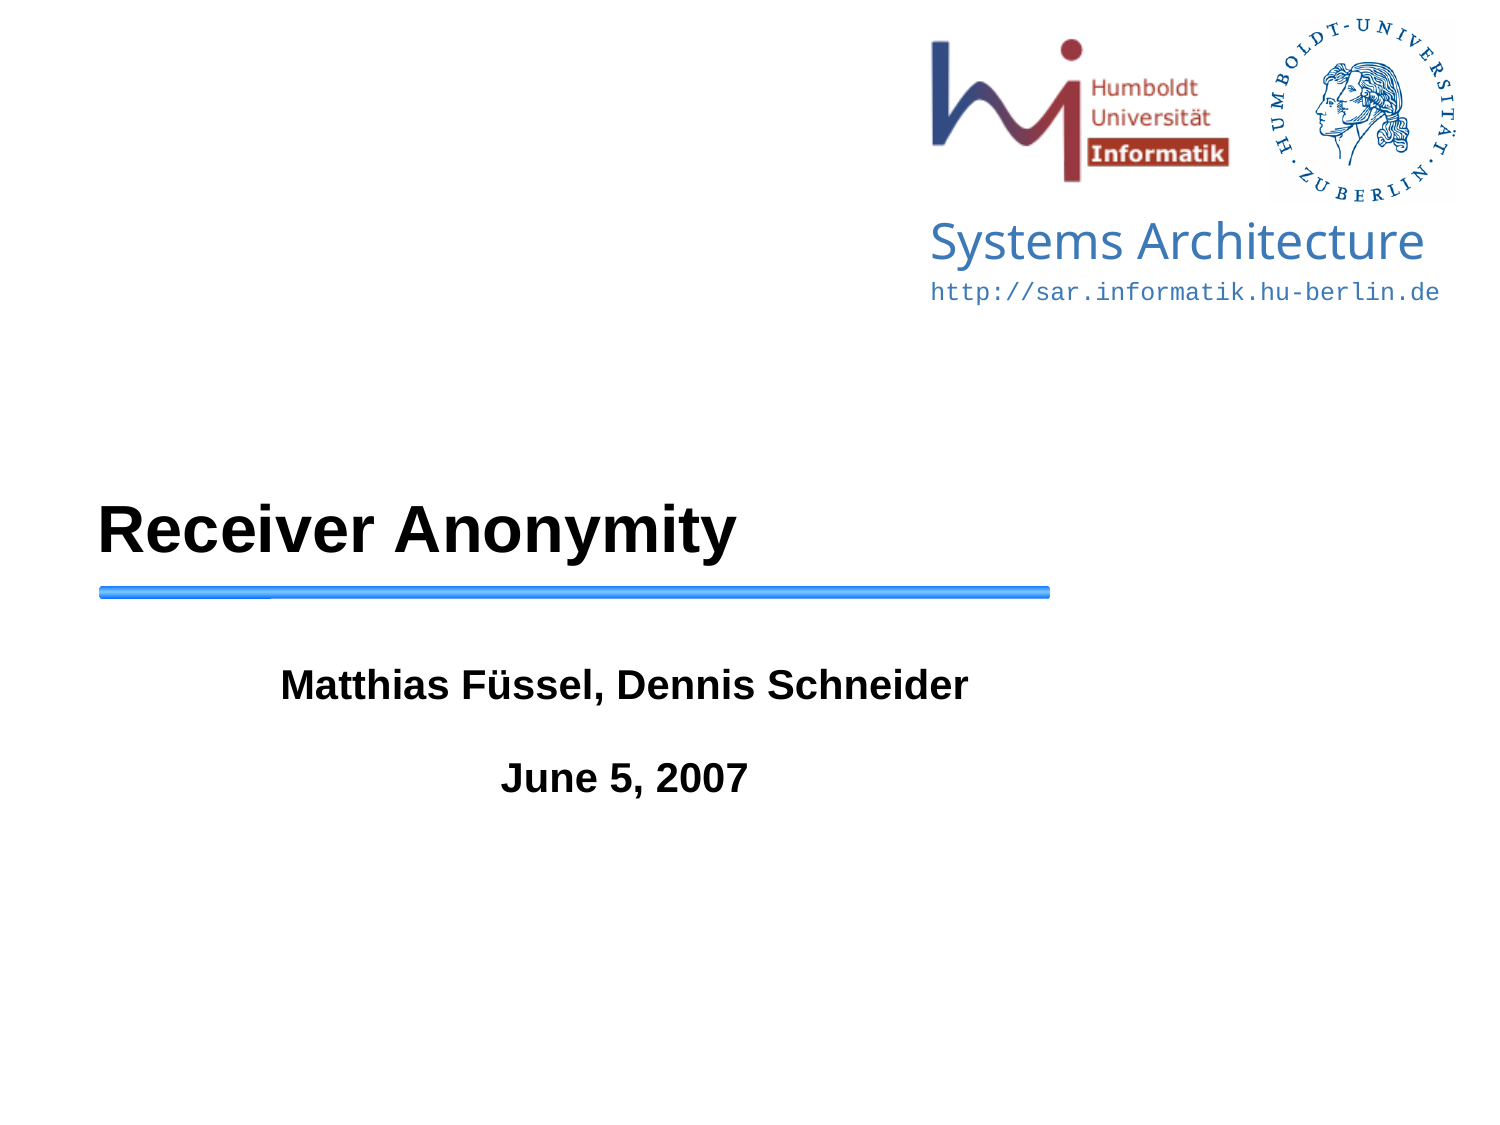

# Receiver Anonymity
Matthias Füssel, Dennis Schneider
June 5, 2007